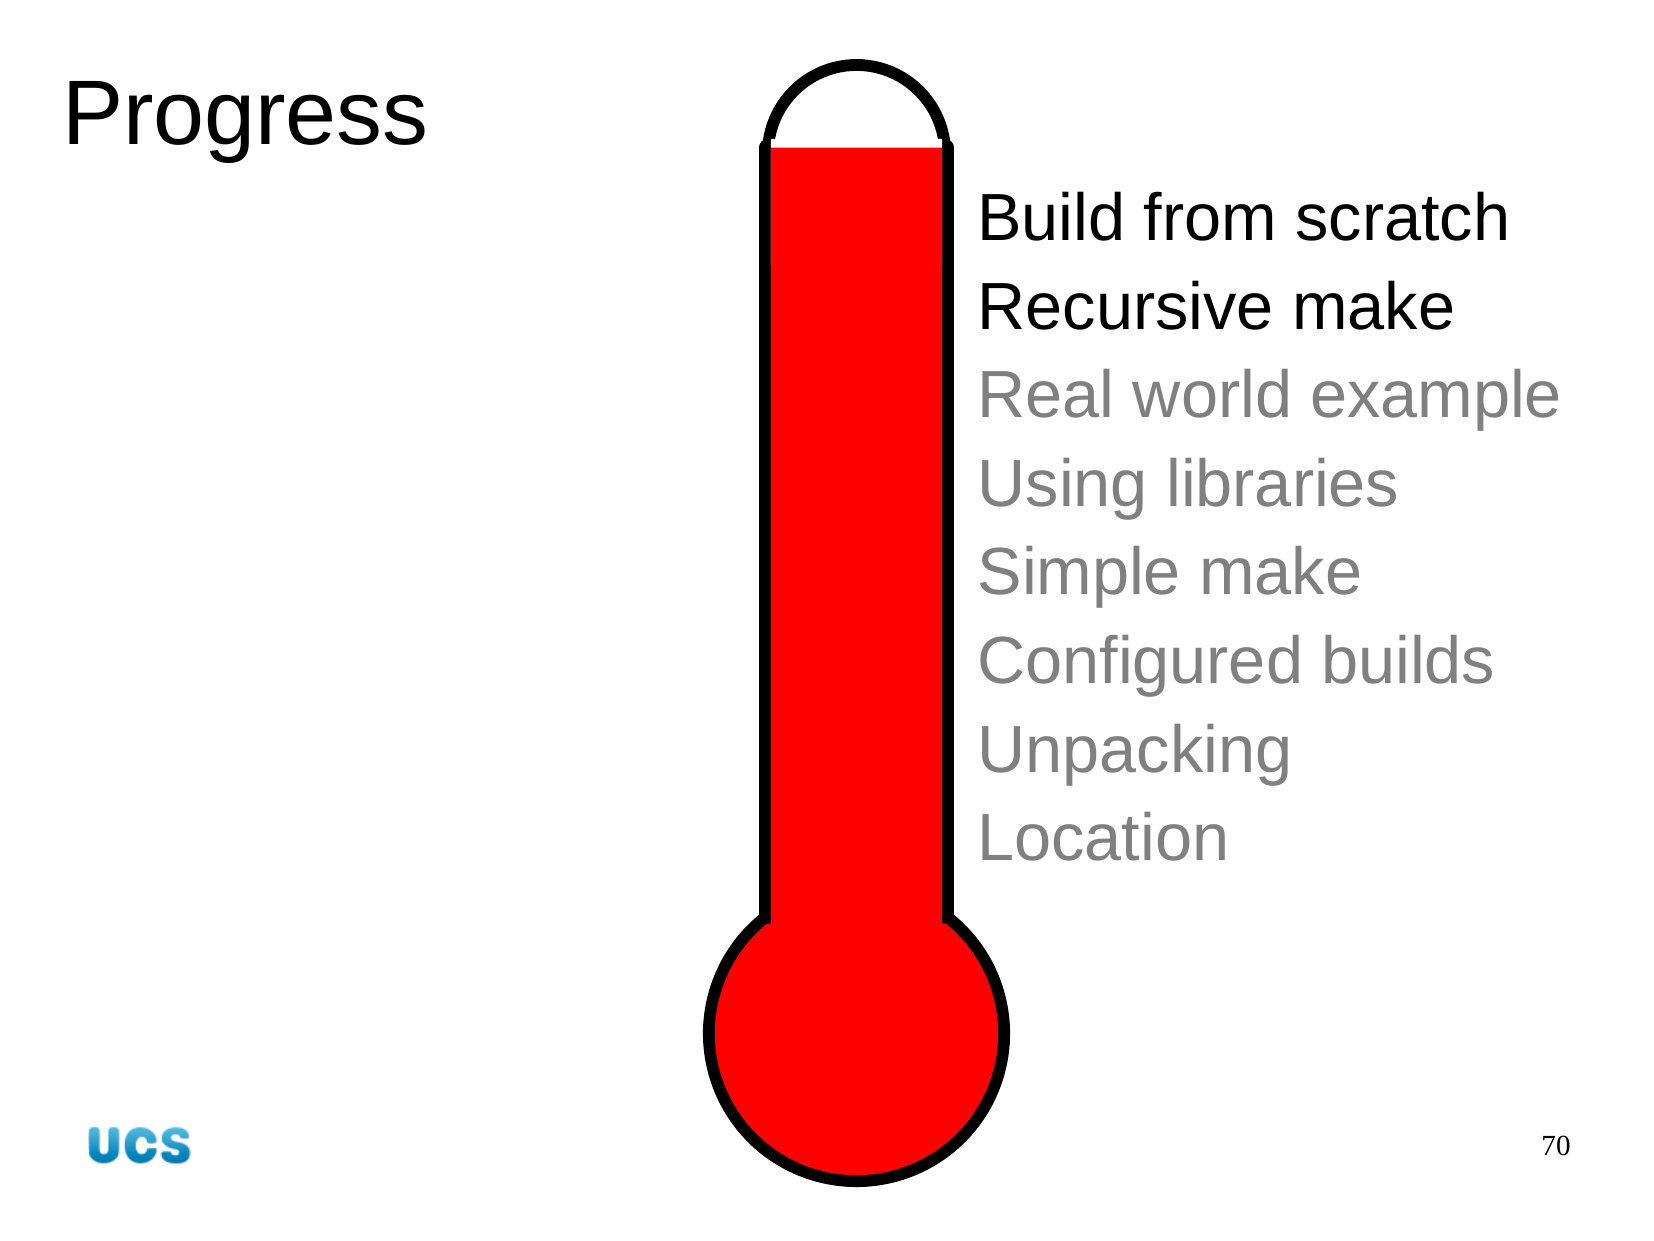

Progress
Build from scratch
Recursive make
Real world example
Using libraries
Simple make
Configured builds
Unpacking
Location
70